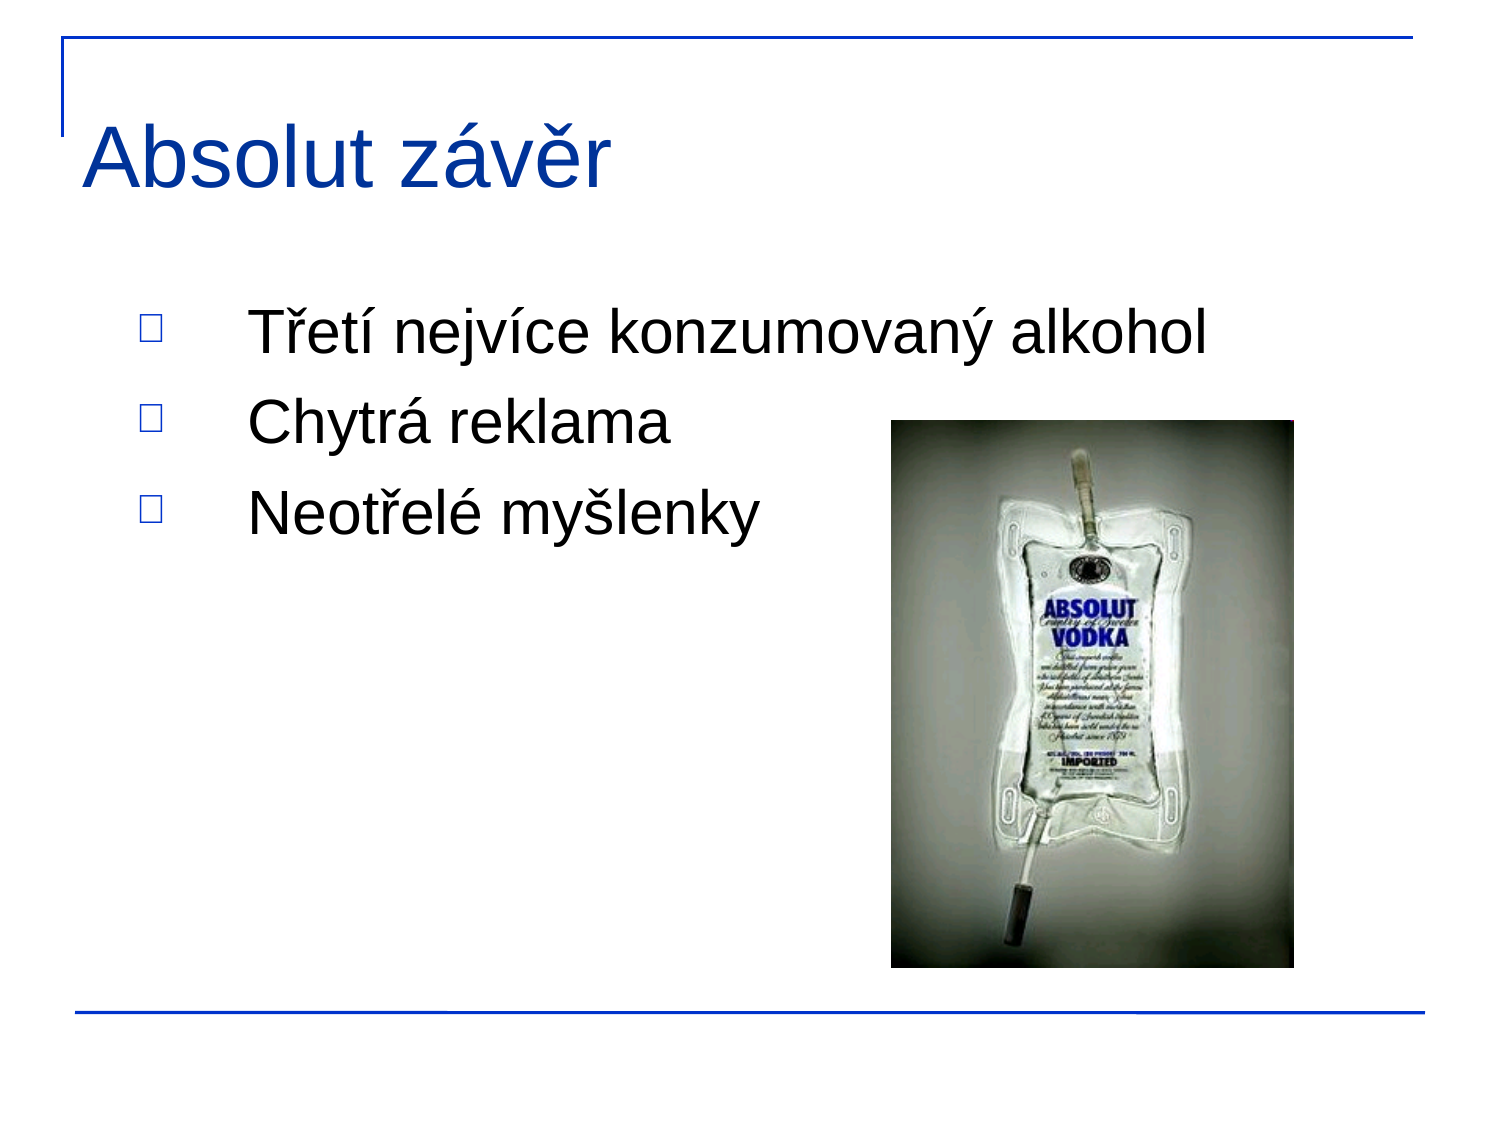

# Absolut závěr
Třetí nejvíce konzumovaný alkohol
Chytrá reklama
Neotřelé myšlenky